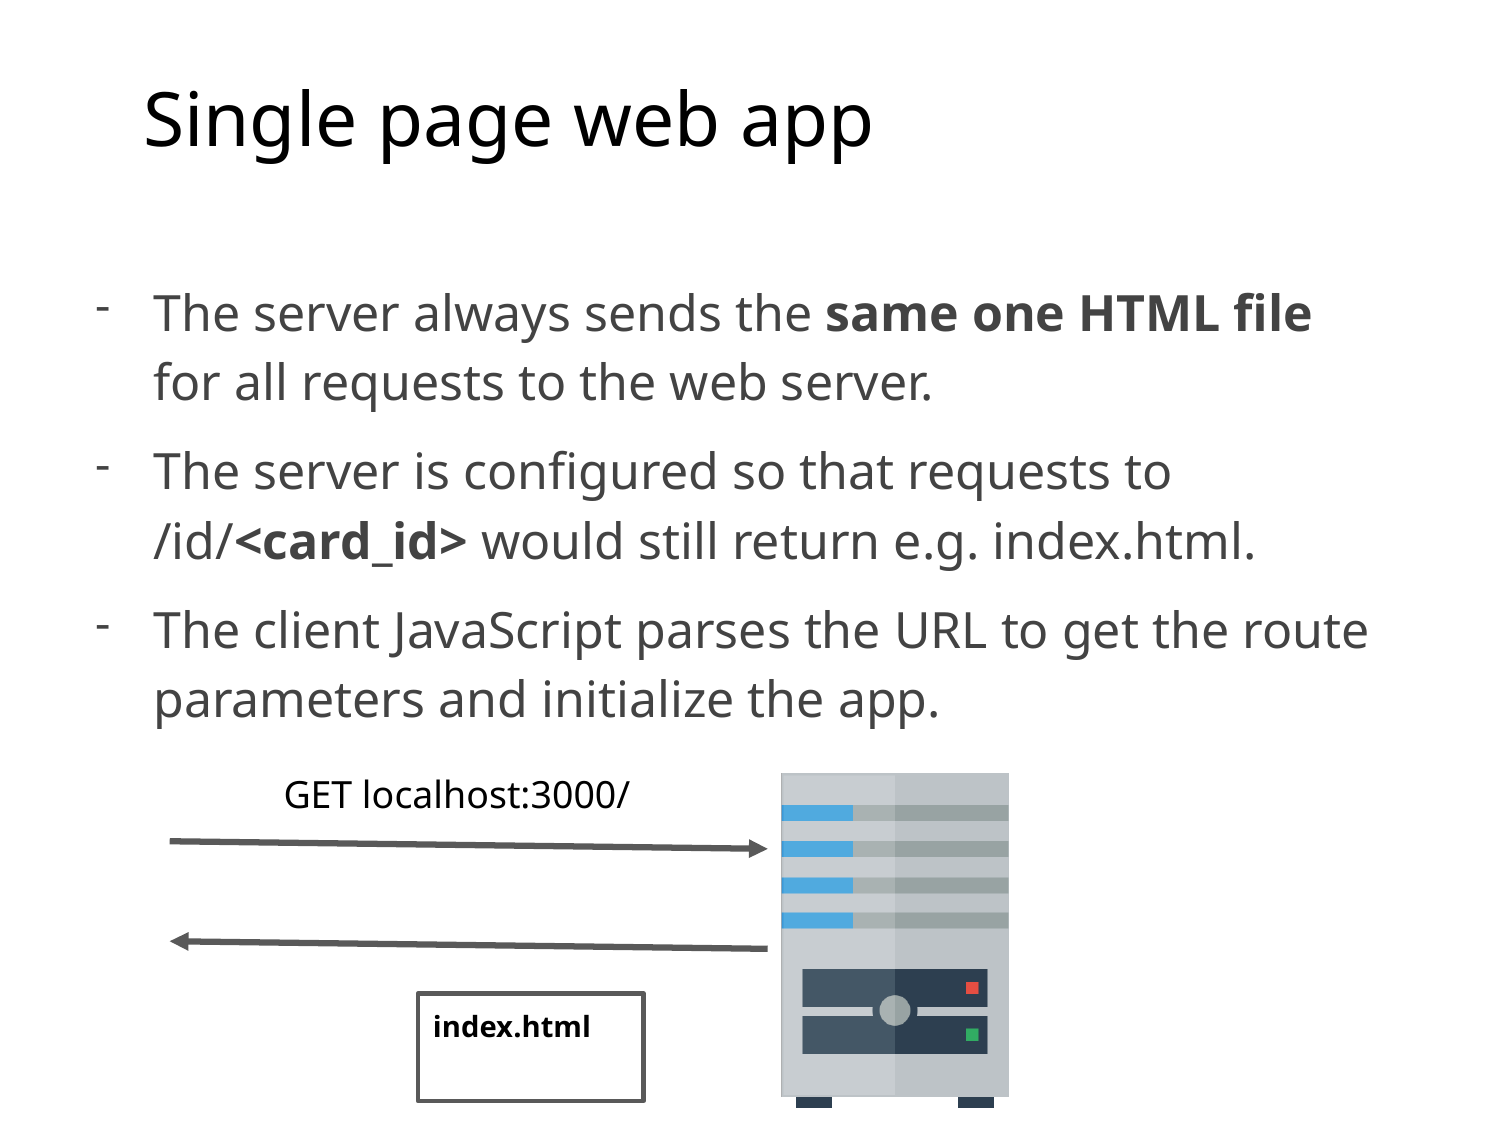

# Single page web app
The server always sends the same one HTML file for all requests to the web server.
The server is configured so that requests to /id/<card_id> would still return e.g. index.html.
The client JavaScript parses the URL to get the route parameters and initialize the app.
GET localhost:3000/
index.html